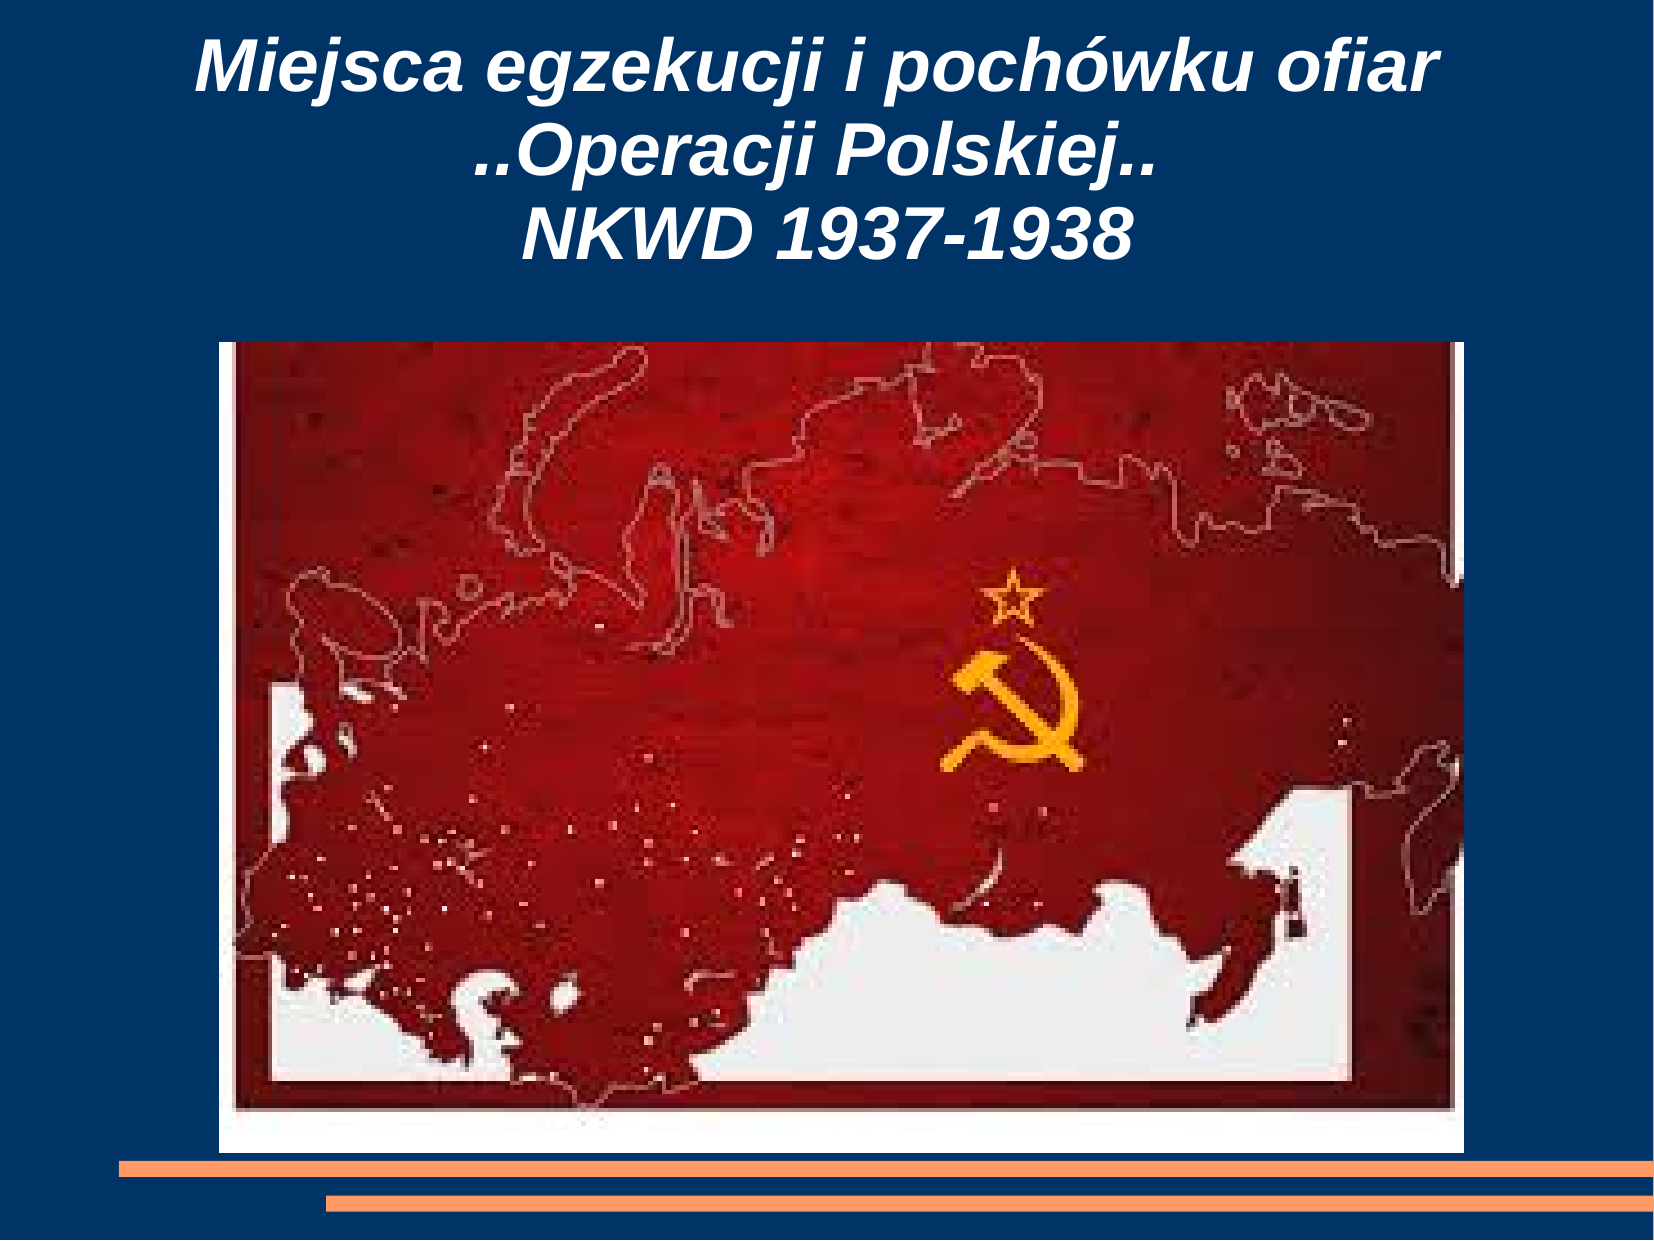

# Miejsca egzekucji i pochówku ofiar ..Operacji Polskiej.. NKWD 1937-1938